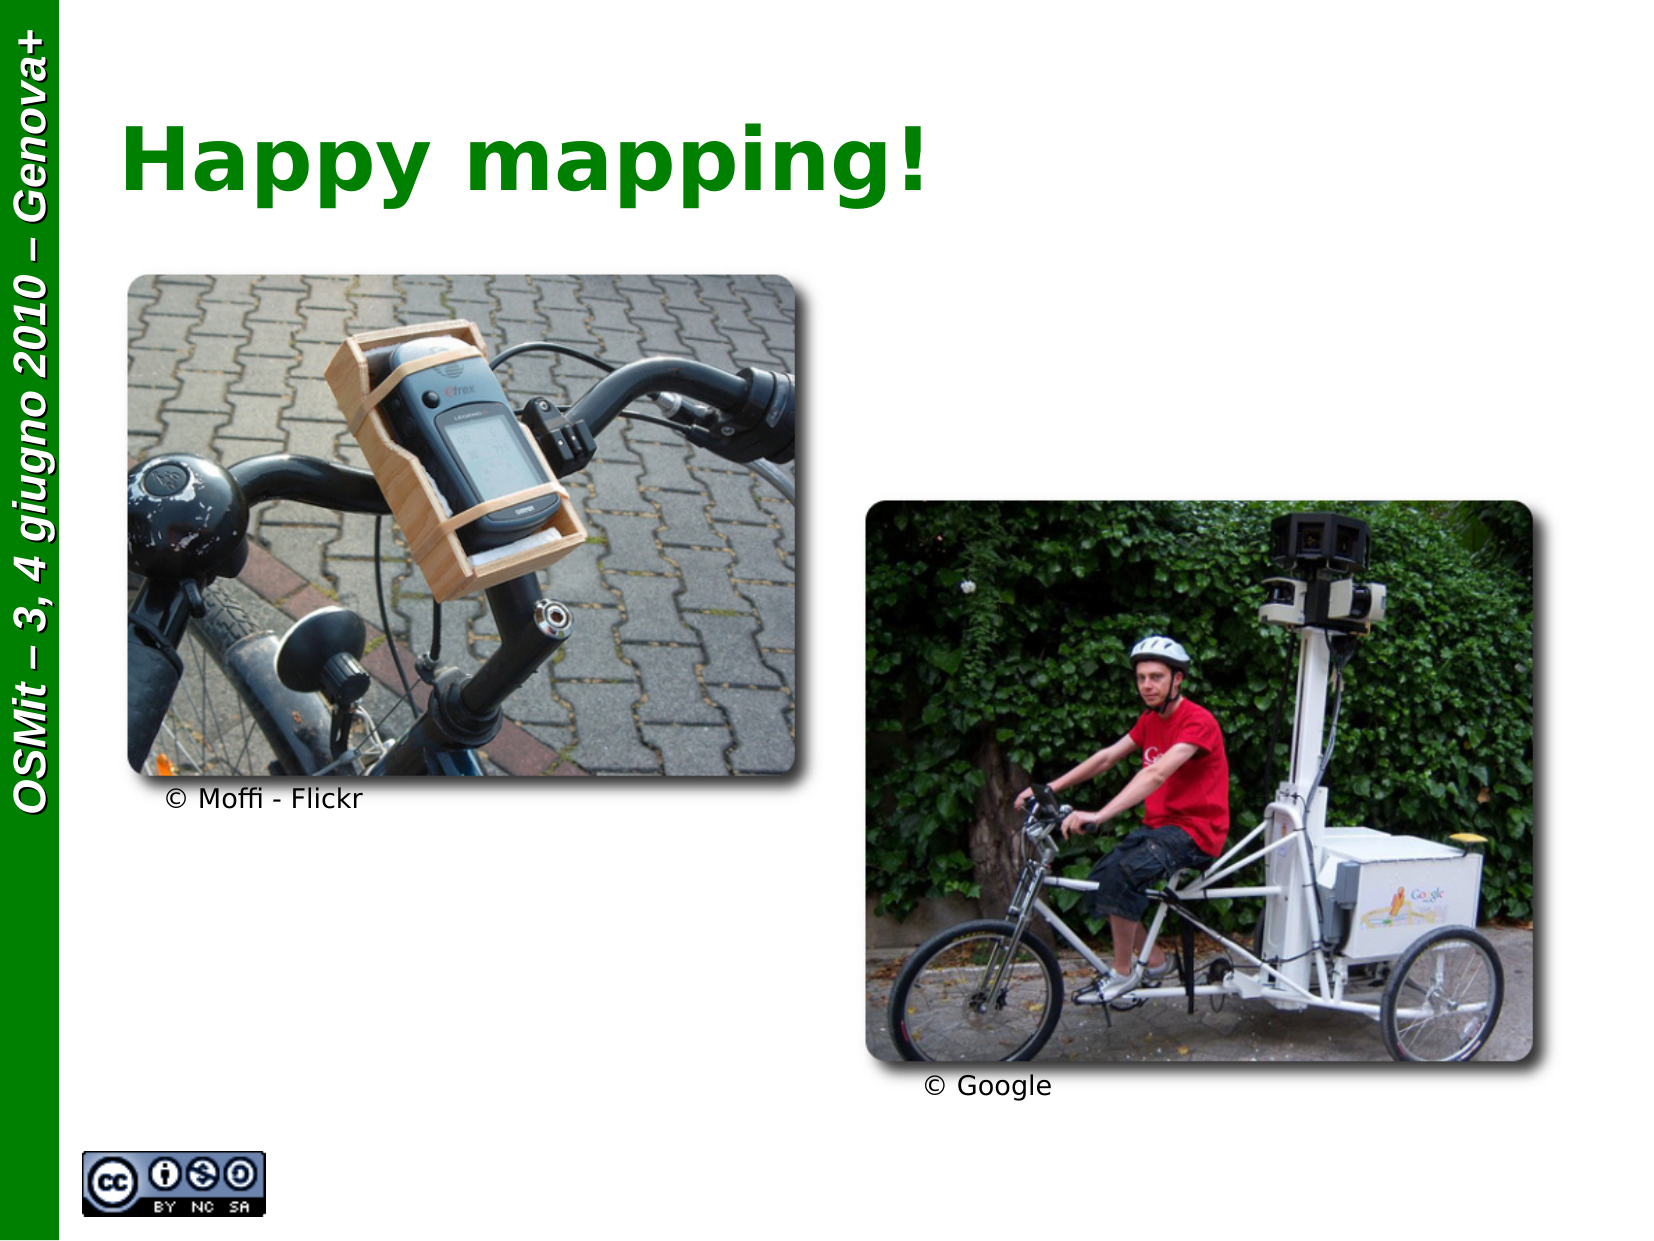

# Happy mapping!
© Moffi - Flickr
© Google